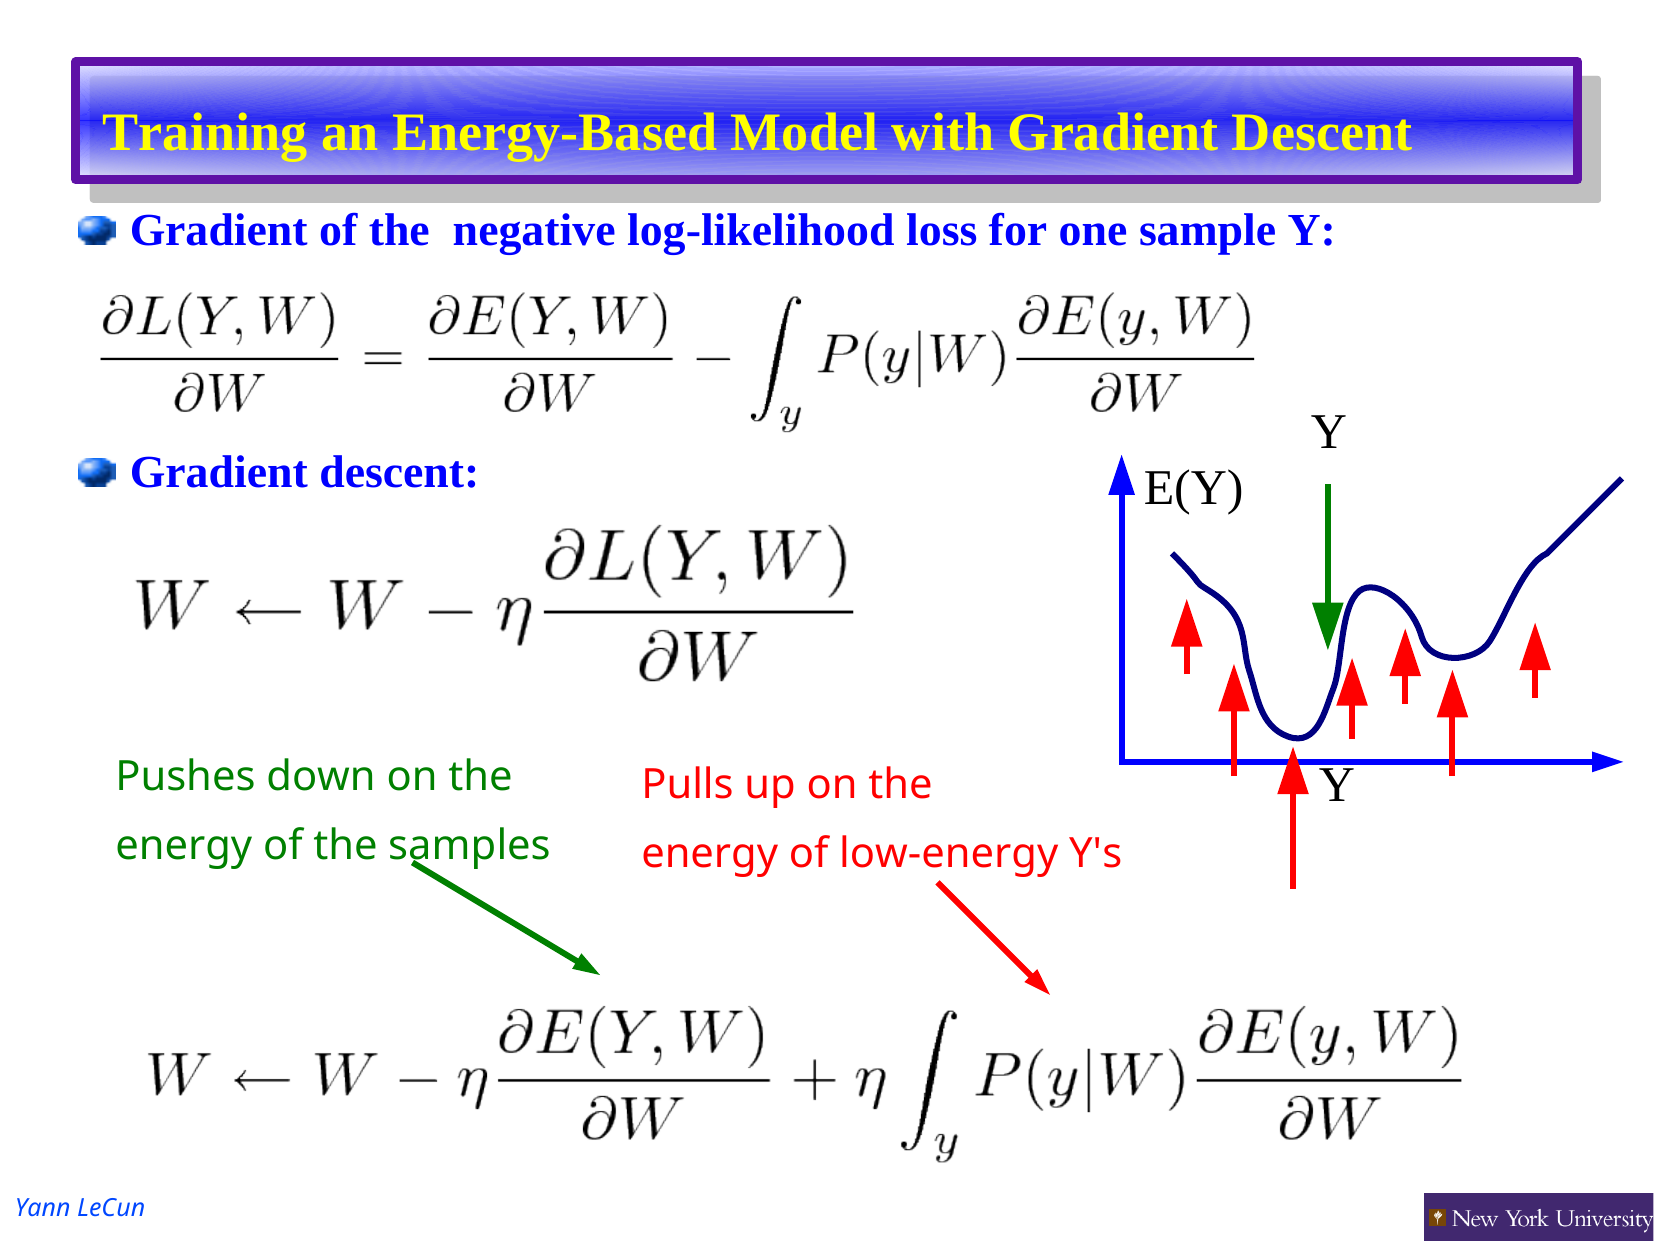

# Training an Energy-Based Model with Gradient Descent
Gradient of the negative log-likelihood loss for one sample Y:
Y
E(Y)
Y
Gradient descent:
Pushes down on the
energy of the samples
Pulls up on the
energy of low-energy Y's